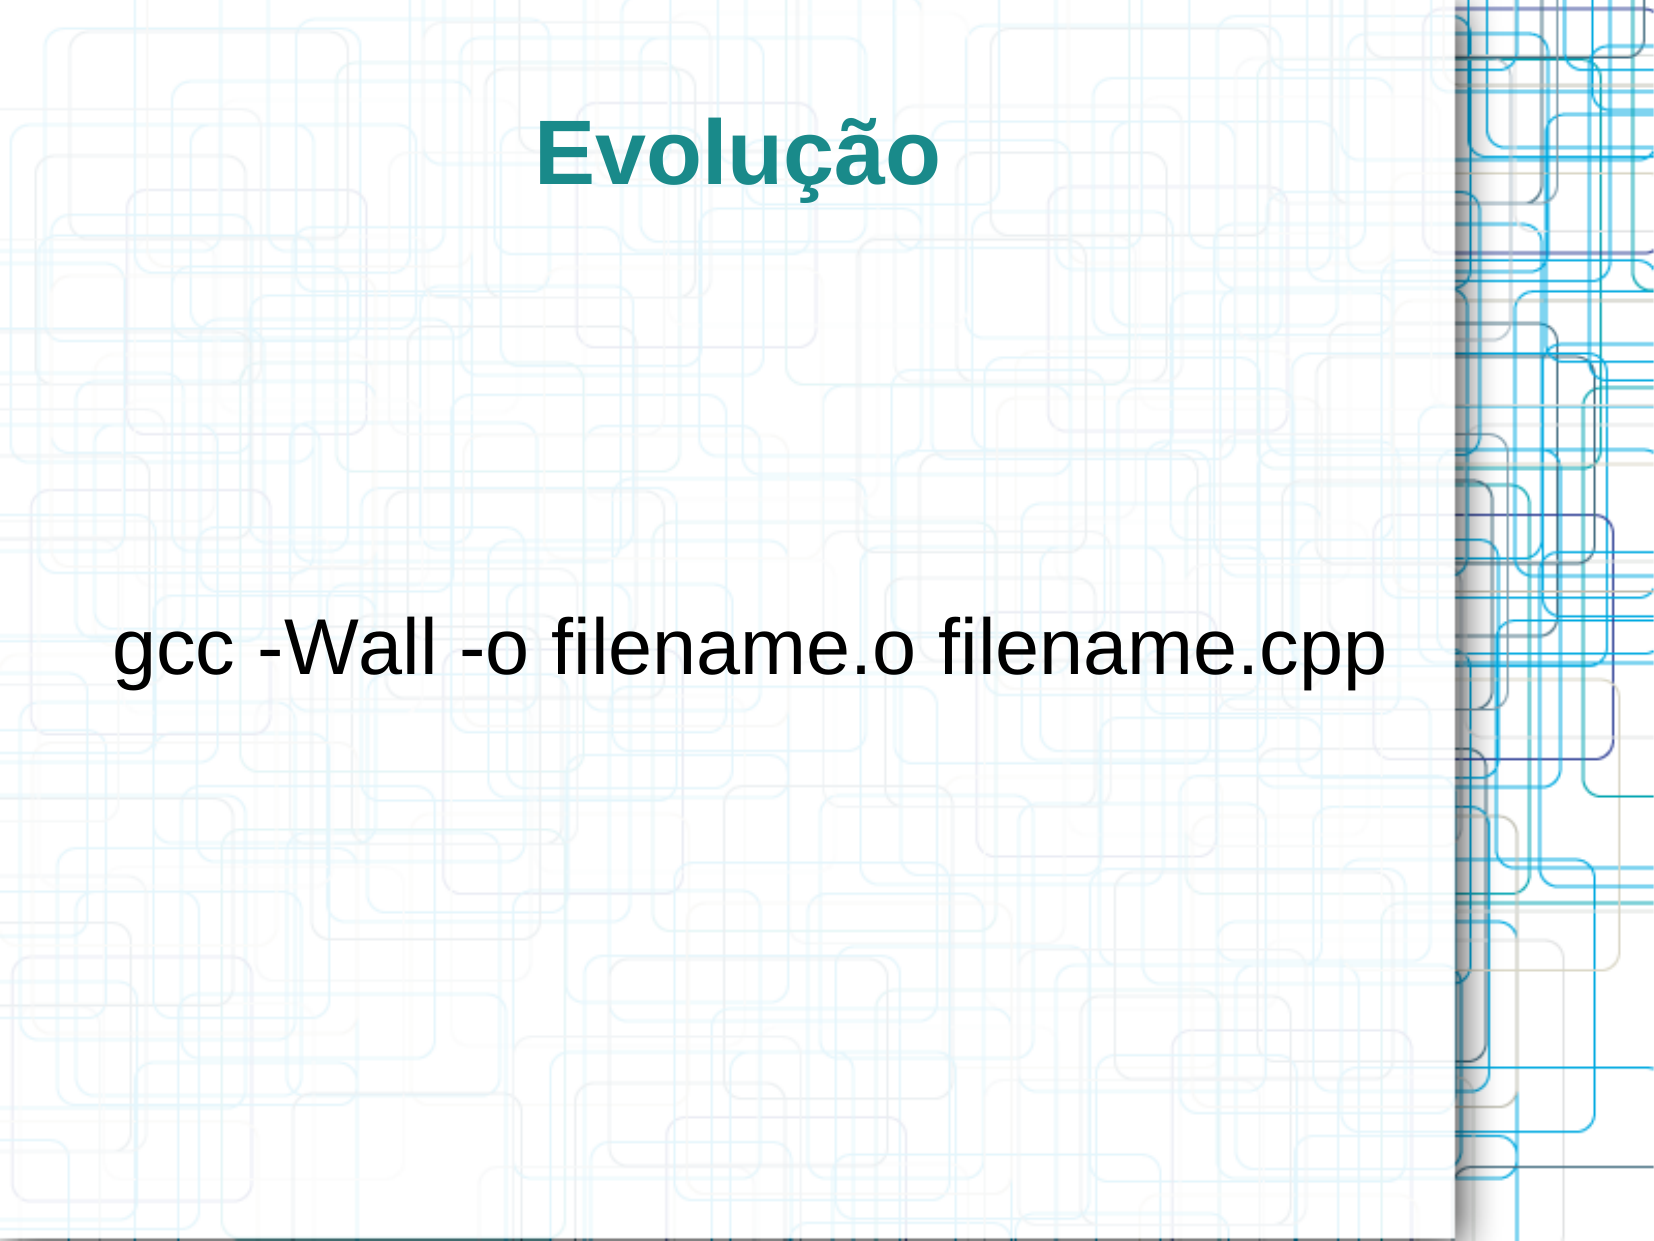

# Evolução
gcc -Wall -o filename.o filename.cpp